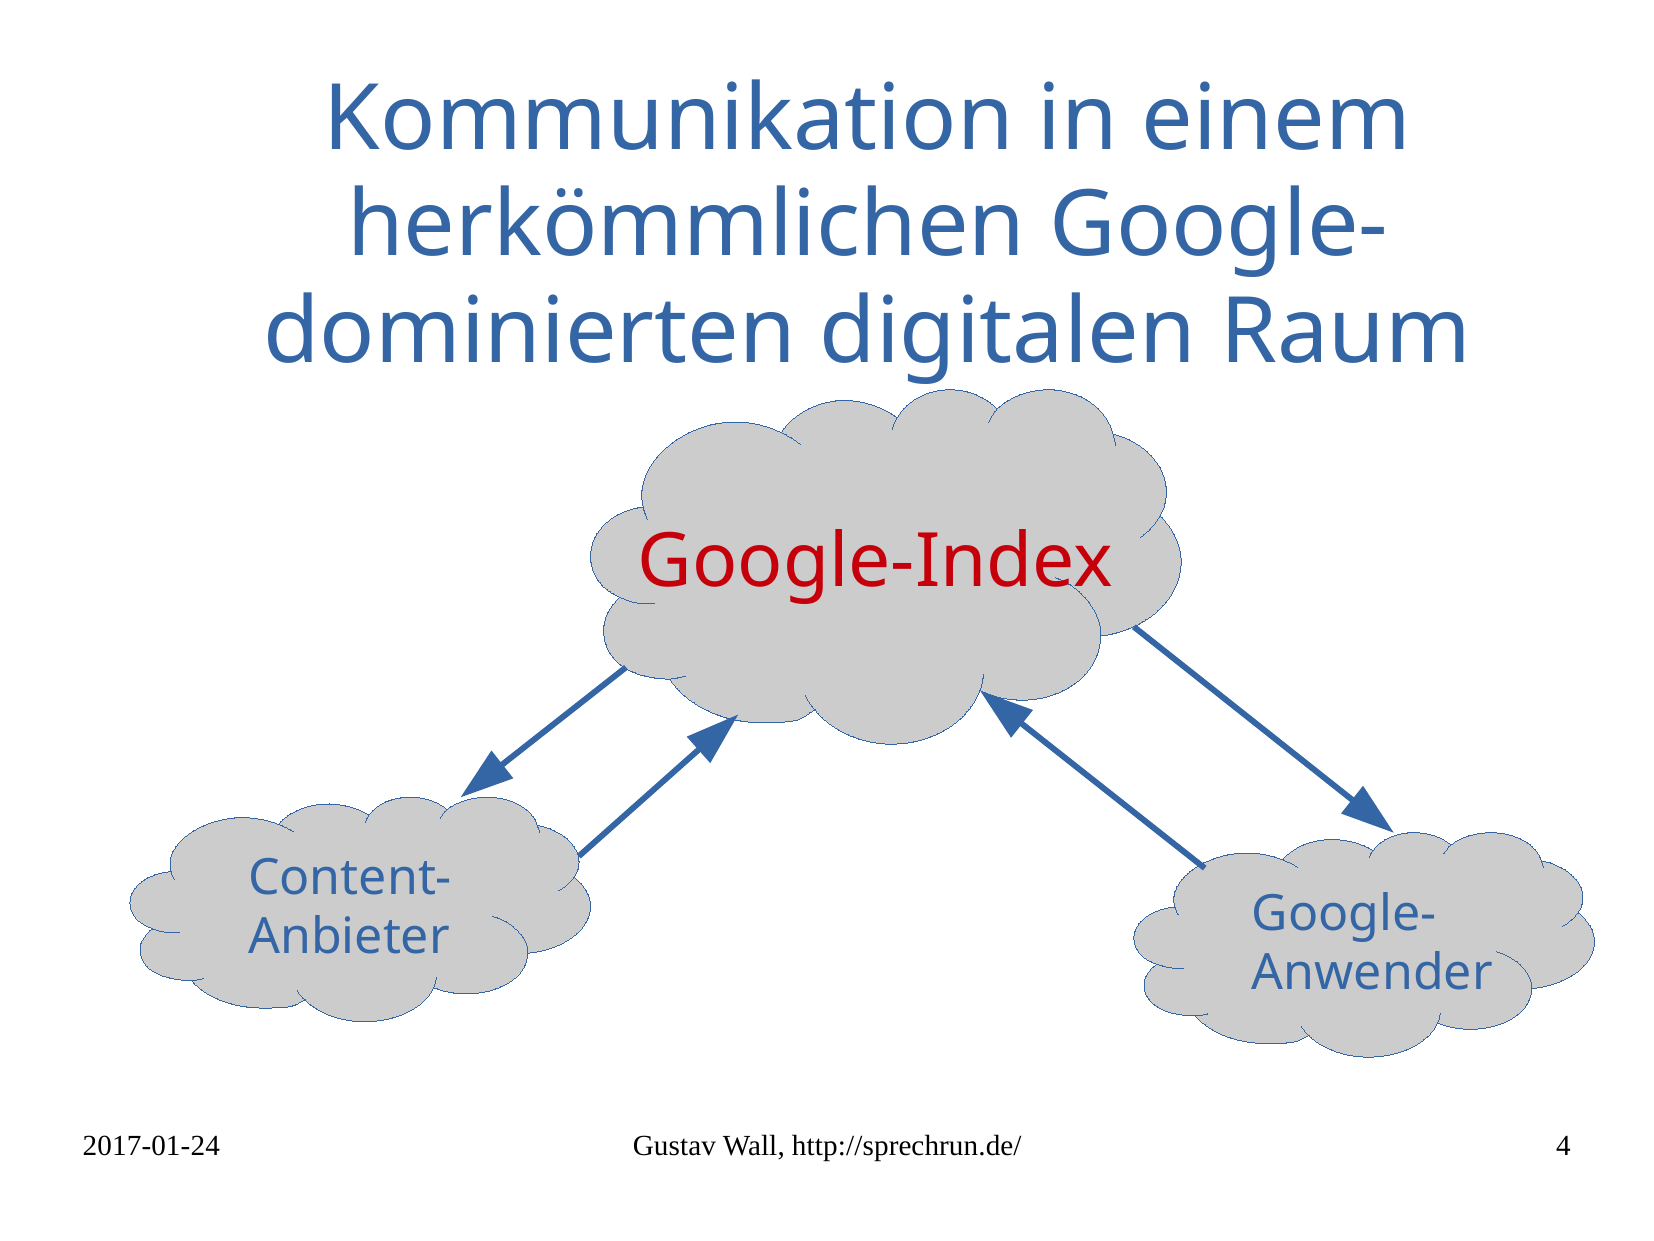

# Kommunikation in einem herkömmlichen Google-dominierten digitalen Raum
Google-Index
Content-Anbieter
Google-Anwender
2017-01-24
Gustav Wall, http://sprechrun.de/
4